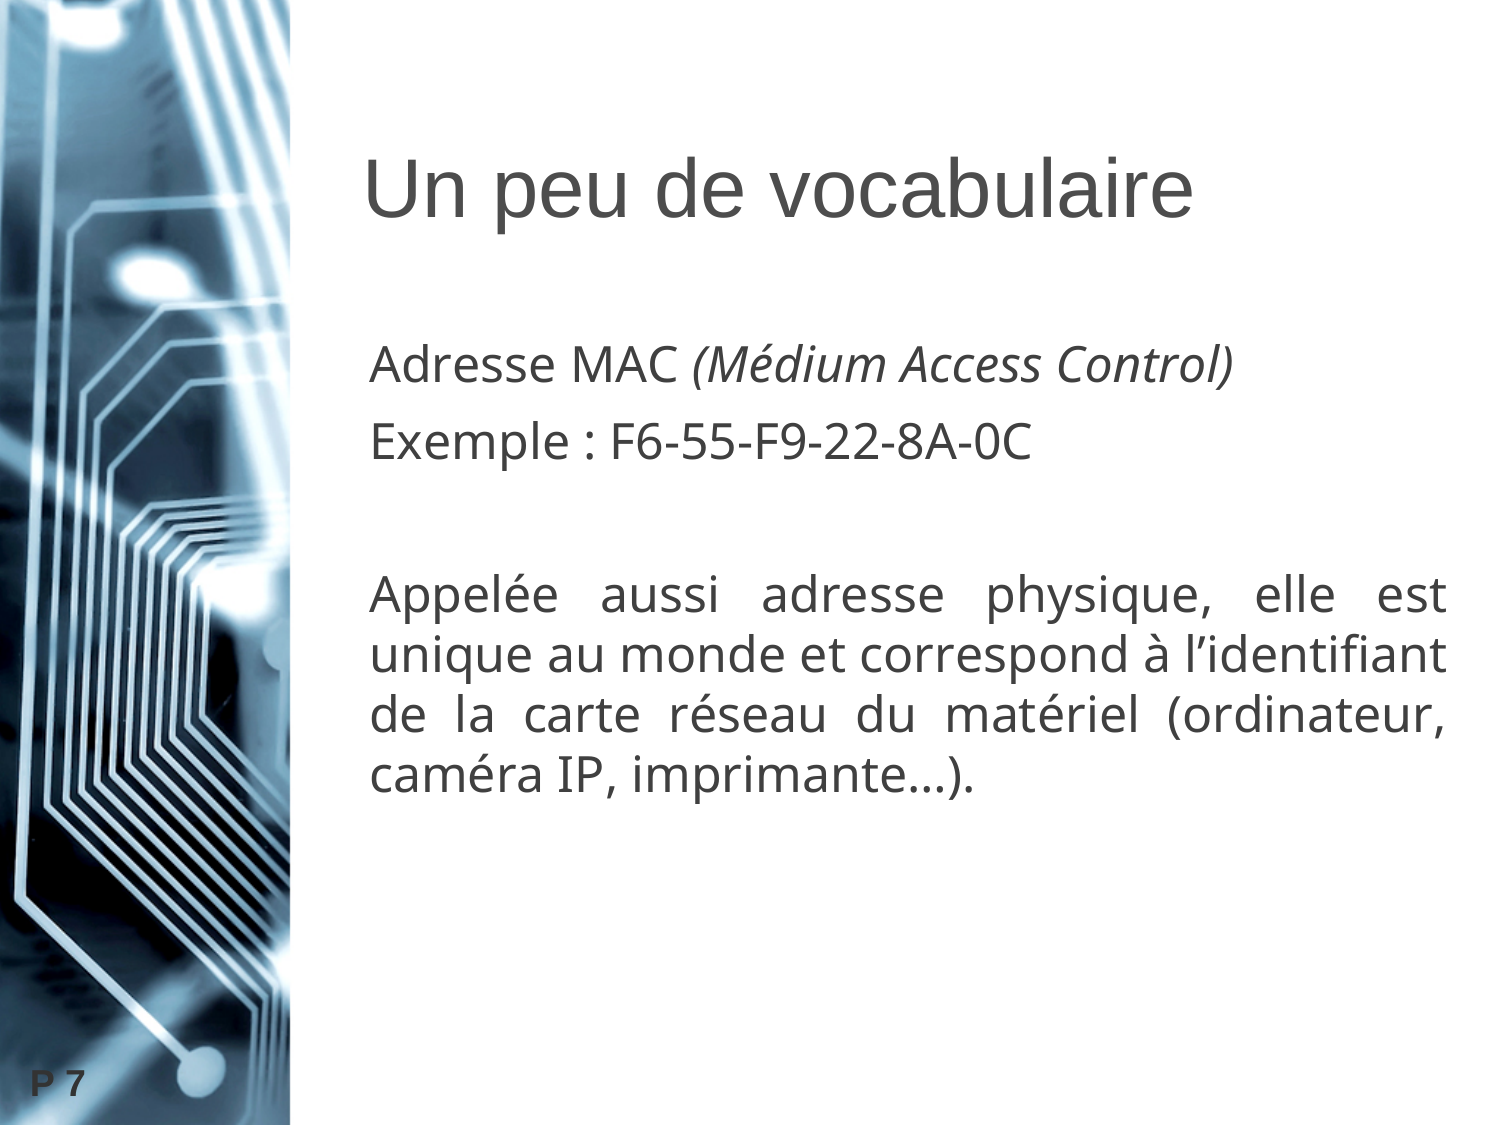

# Un peu de vocabulaire
Adresse MAC (Médium Access Control)
Exemple : F6-55-F9-22-8A-0C
Appelée aussi adresse physique, elle est unique au monde et correspond à l’identifiant de la carte réseau du matériel (ordinateur, caméra IP, imprimante…).